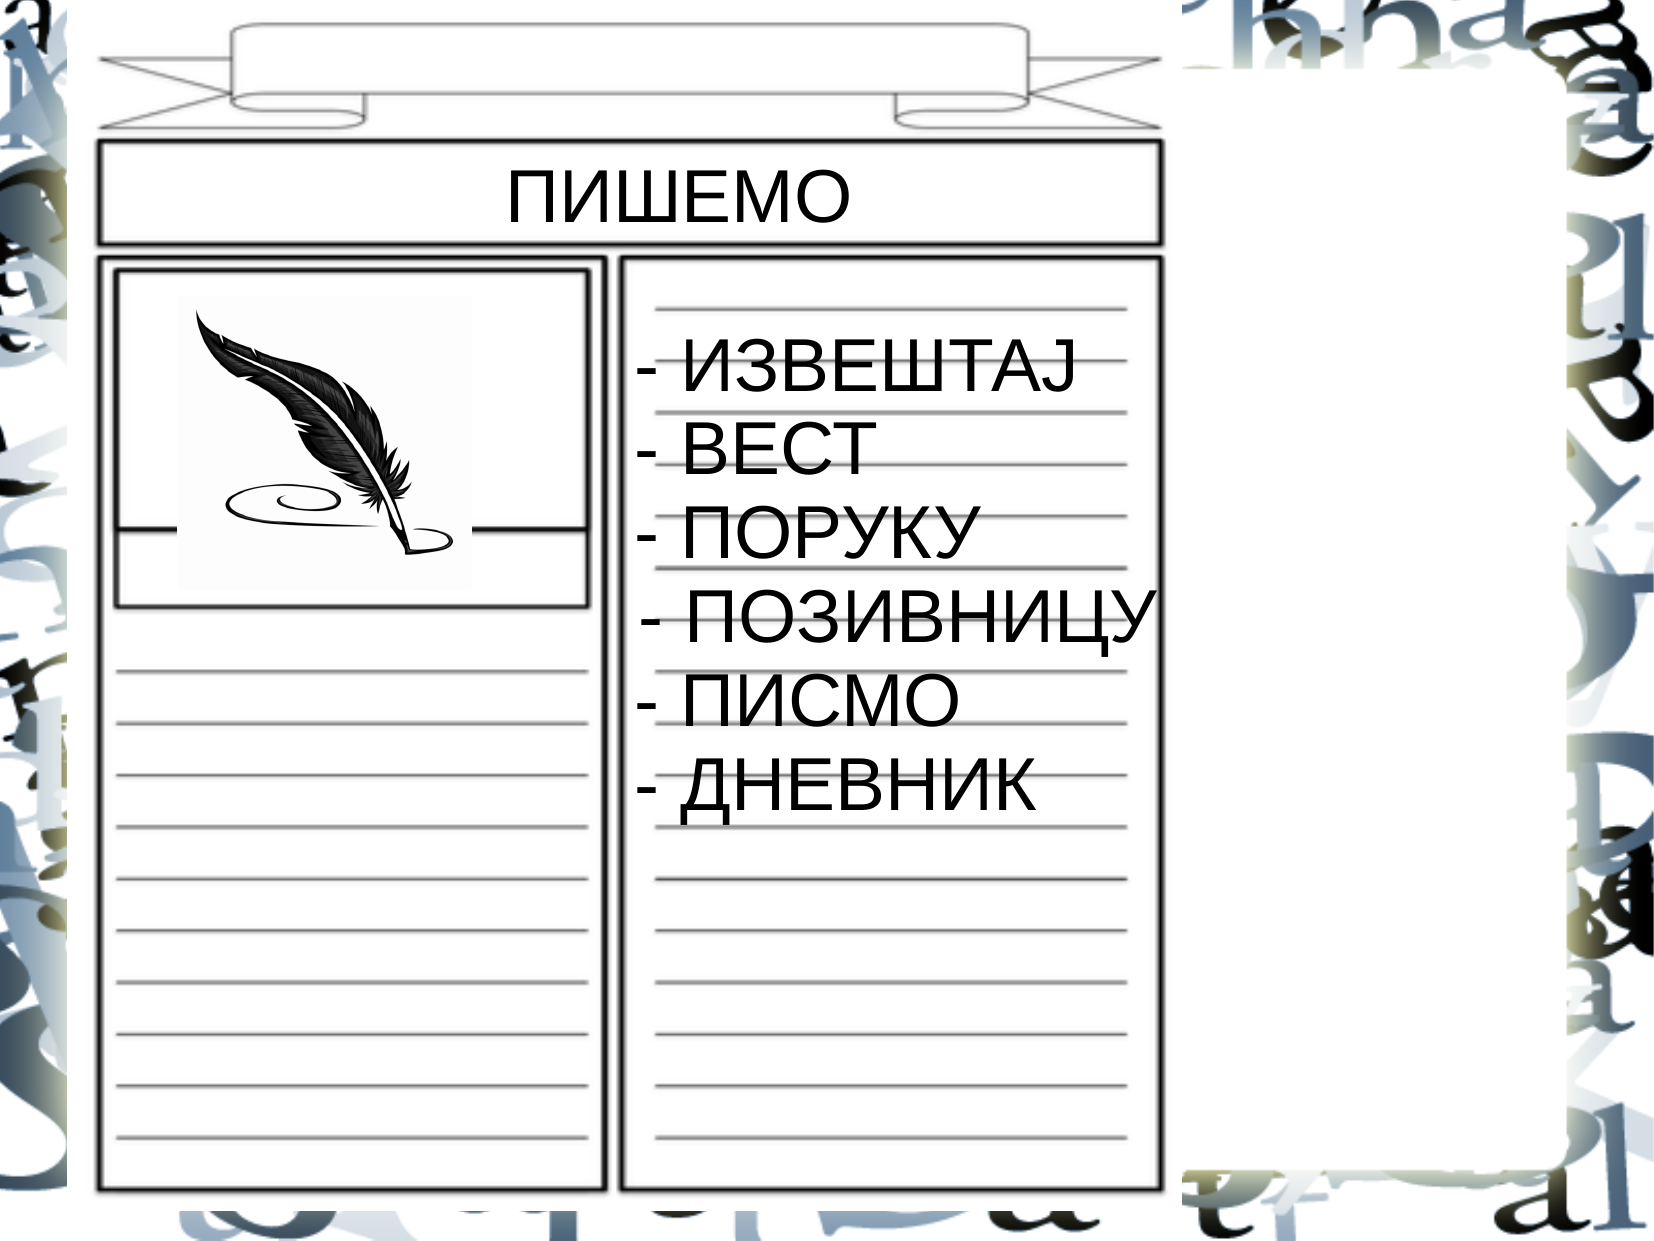

ПИШЕМО
 - ИЗВЕШТАЈ
 - ВЕСТ
 - ПОРУКУ
 - ПОЗИВНИЦУ
 - ПИСМО
 - ДНЕВНИК